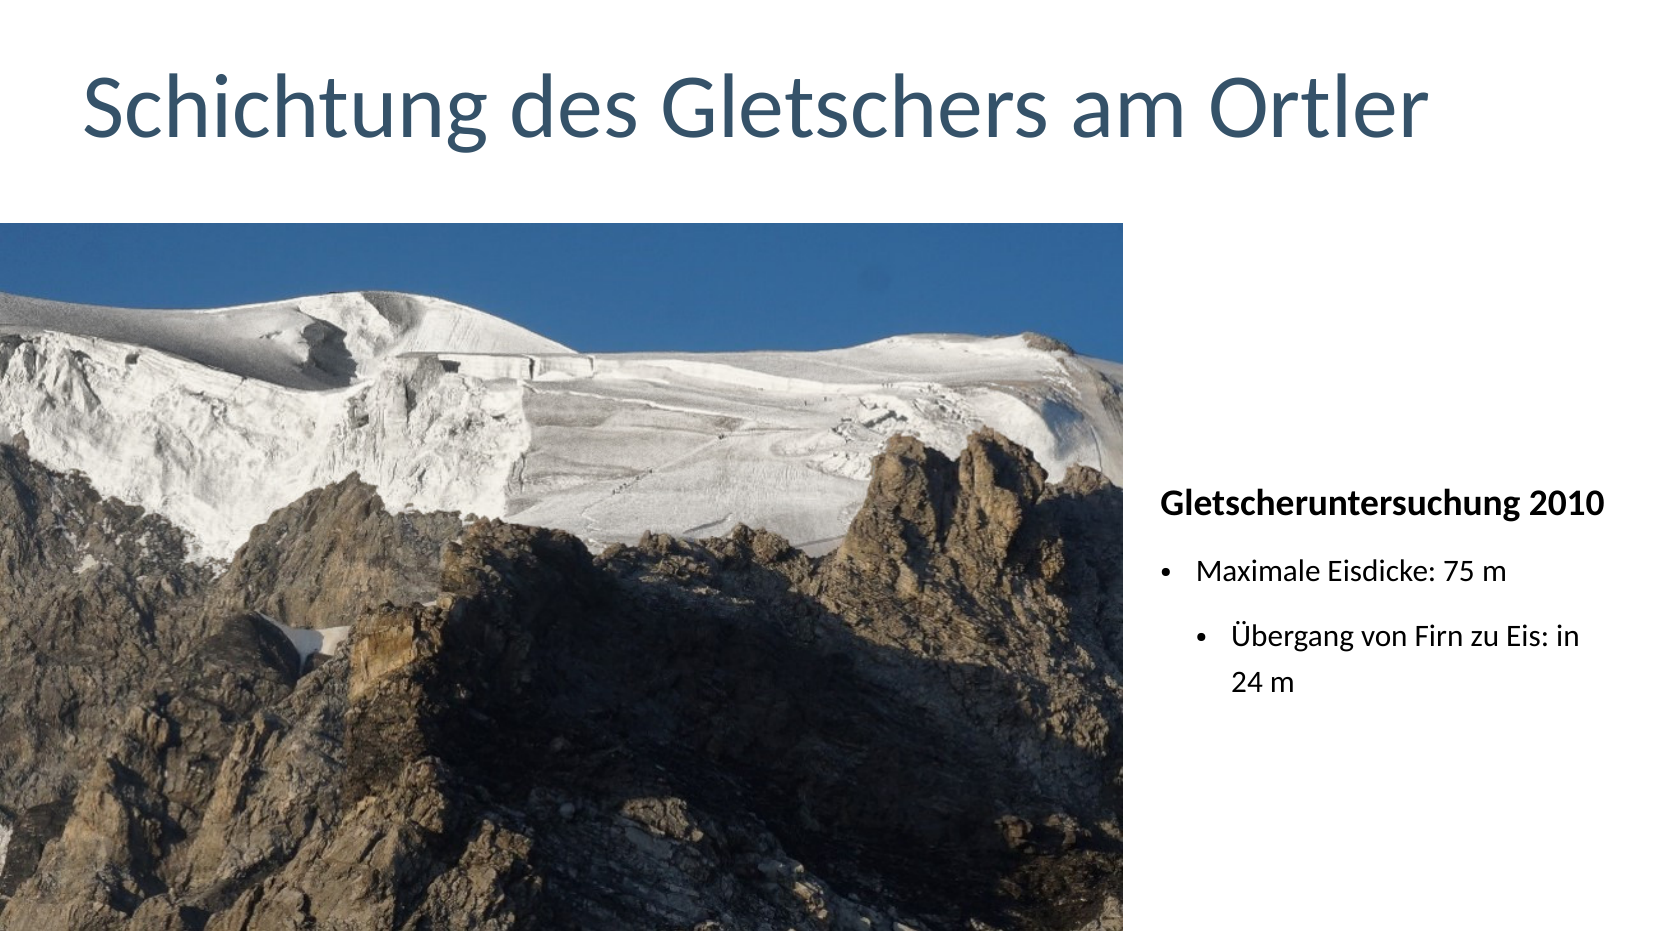

# Schichtung des Gletschers am Ortler
Gletscheruntersuchung 2010
Maximale Eisdicke: 75 m
Übergang von Firn zu Eis: in 24 m